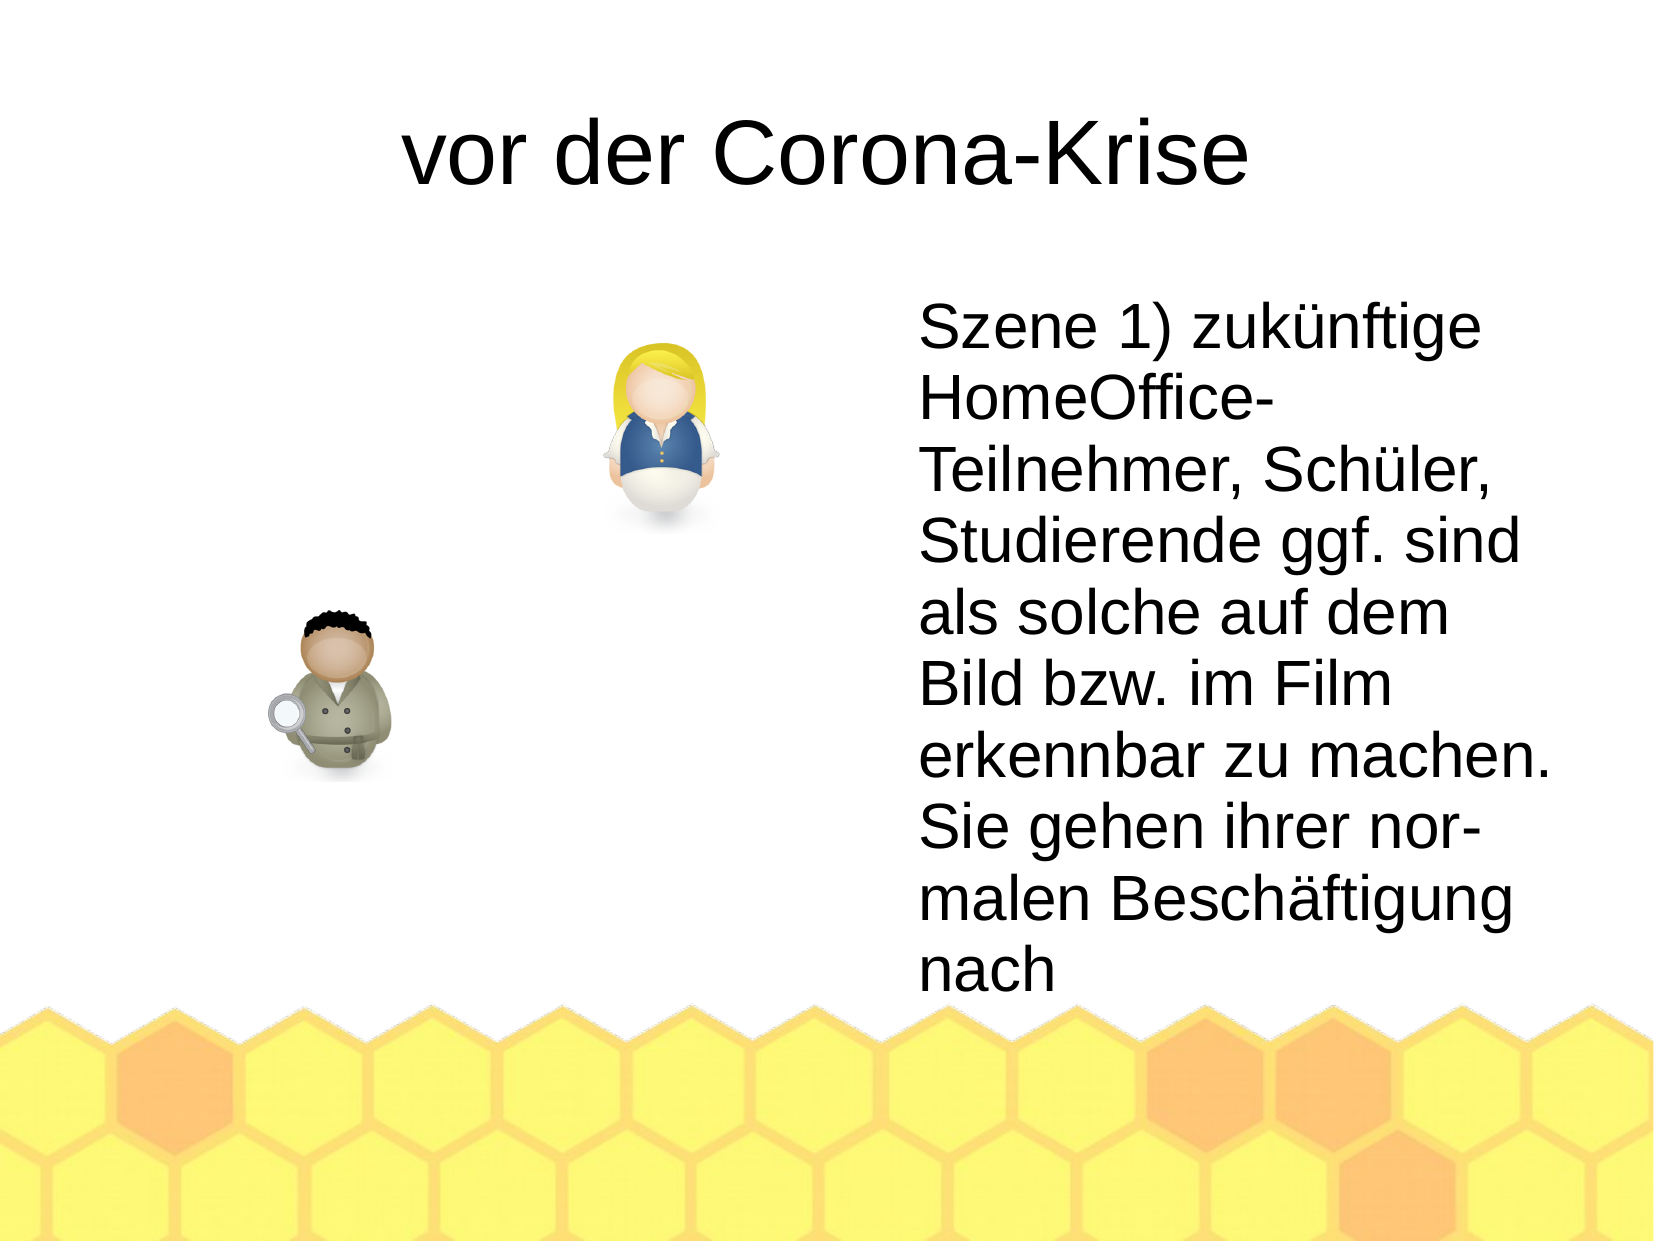

vor der Corona-Krise
Szene 1) zukünftige HomeOffice-Teilnehmer, Schüler, Studierende ggf. sind als solche auf dem Bild bzw. im Film erkennbar zu machen. Sie gehen ihrer nor-malen Beschäftigung nach
#